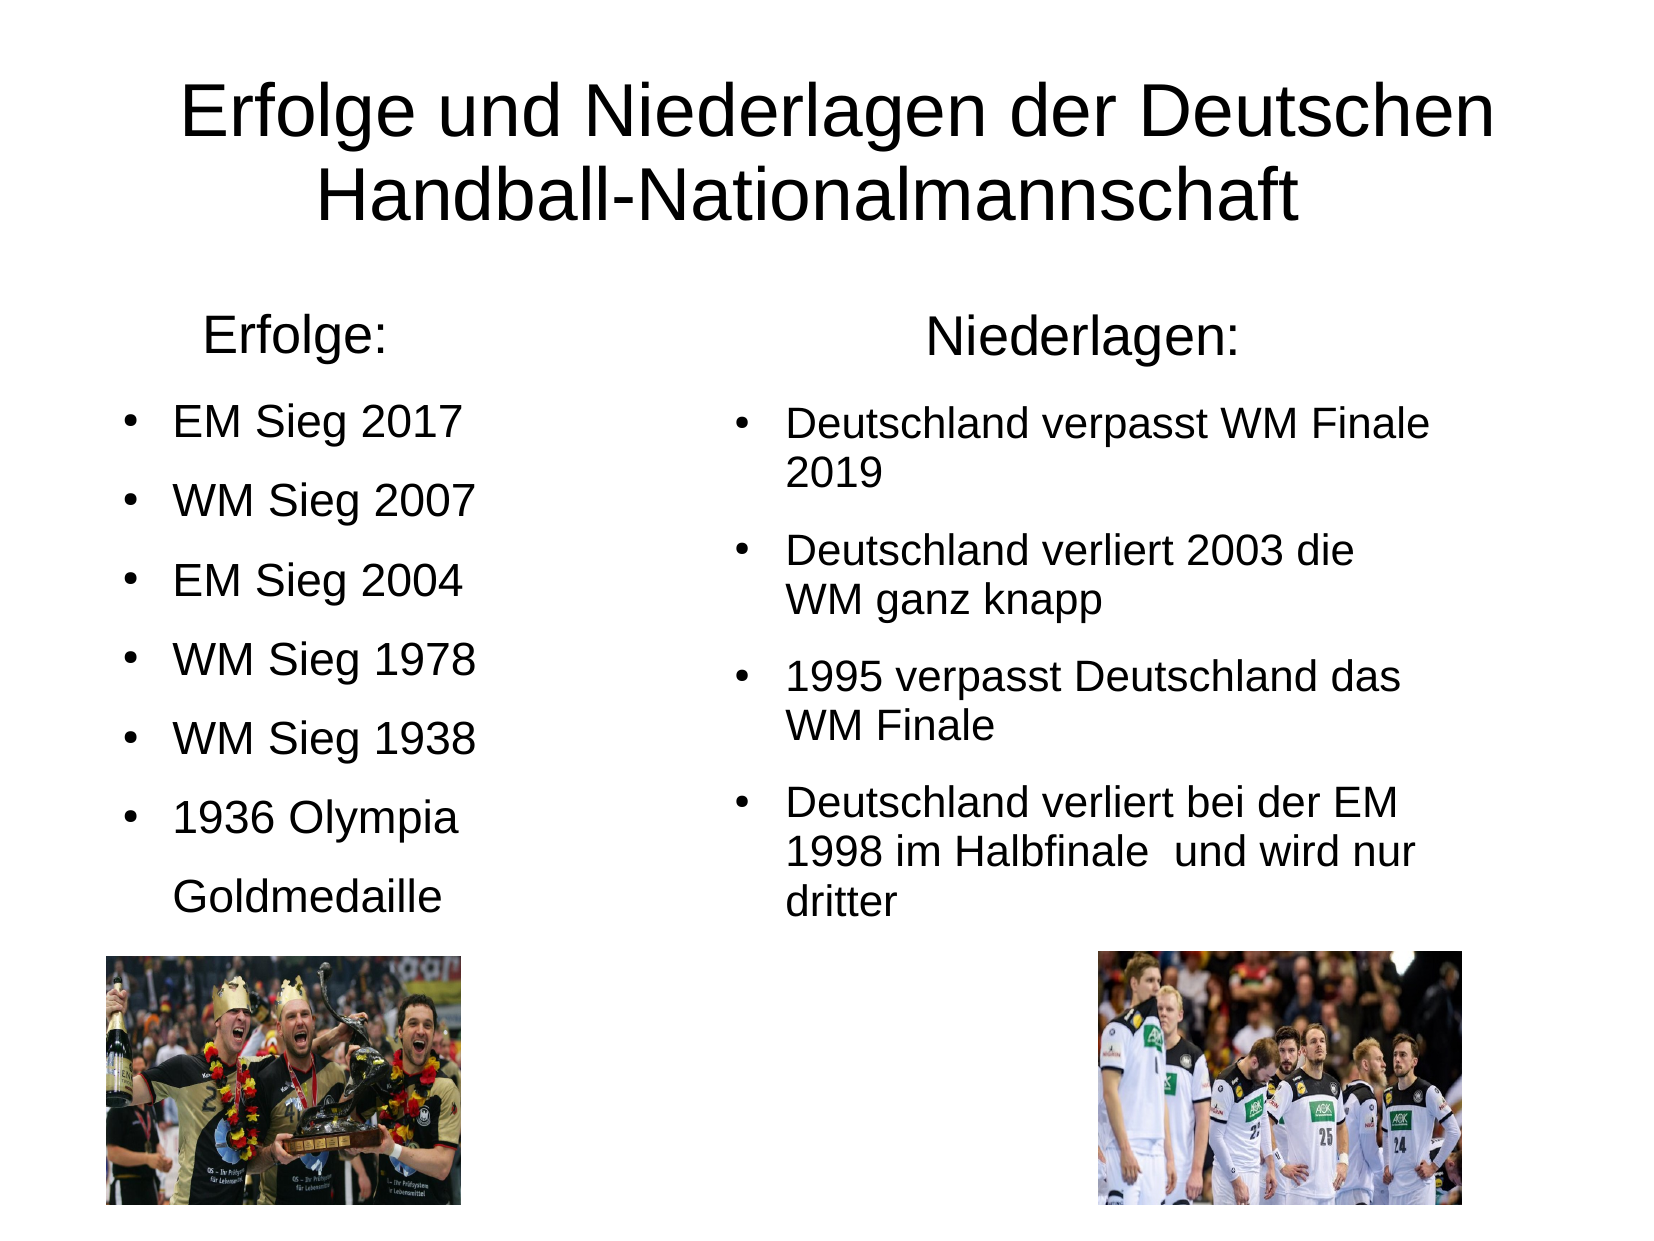

# Erfolge und Niederlagen der Deutschen Handball-Nationalmannschaft
 Erfolge:
EM Sieg 2017
WM Sieg 2007
EM Sieg 2004
WM Sieg 1978
WM Sieg 1938
1936 Olympia
Goldmedaille
 Niederlagen:
Deutschland verpasst WM Finale 2019
Deutschland verliert 2003 die WM ganz knapp
1995 verpasst Deutschland das WM Finale
Deutschland verliert bei der EM 1998 im Halbfinale und wird nur dritter